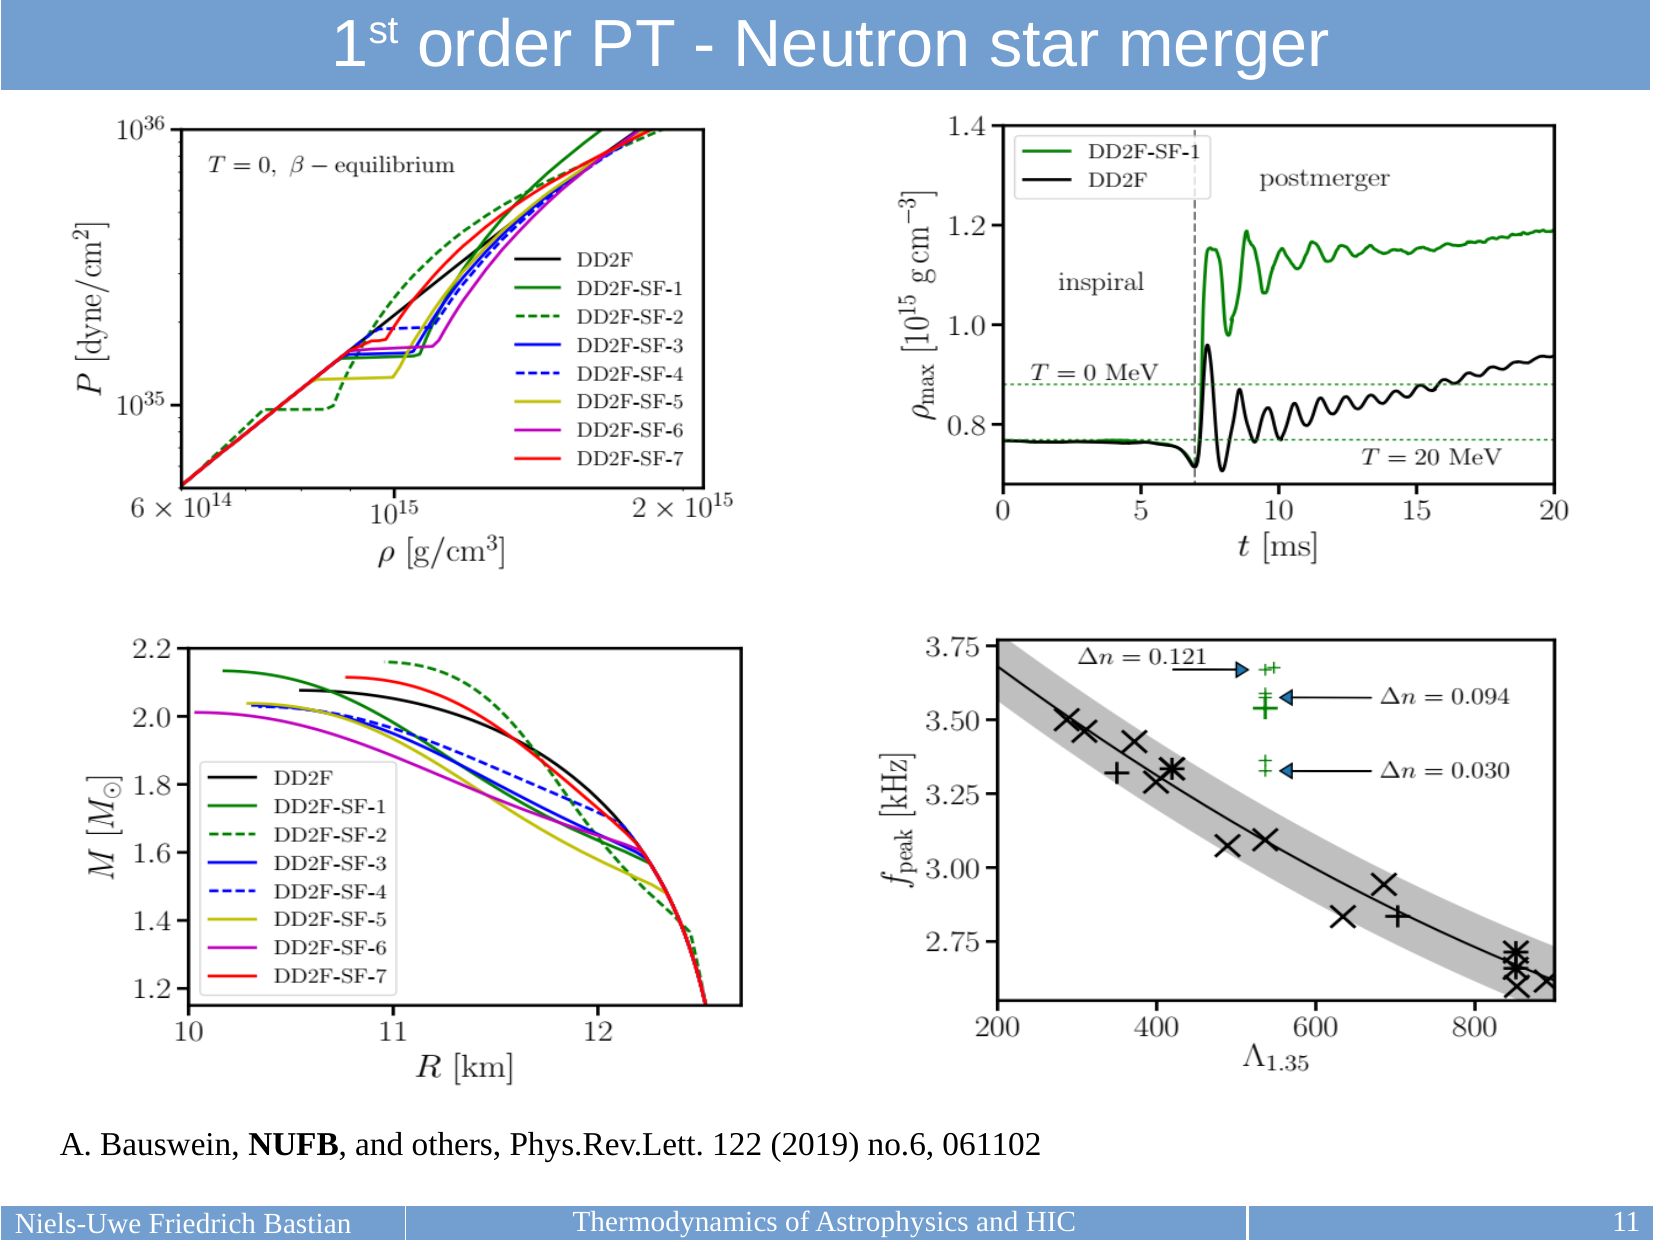

# 1st order PT - Neutron star merger
A. Bauswein, NUFB, and others, Phys.Rev.Lett. 122 (2019) no.6, 061102
Thermodynamics of Astrophysics and HIC
11